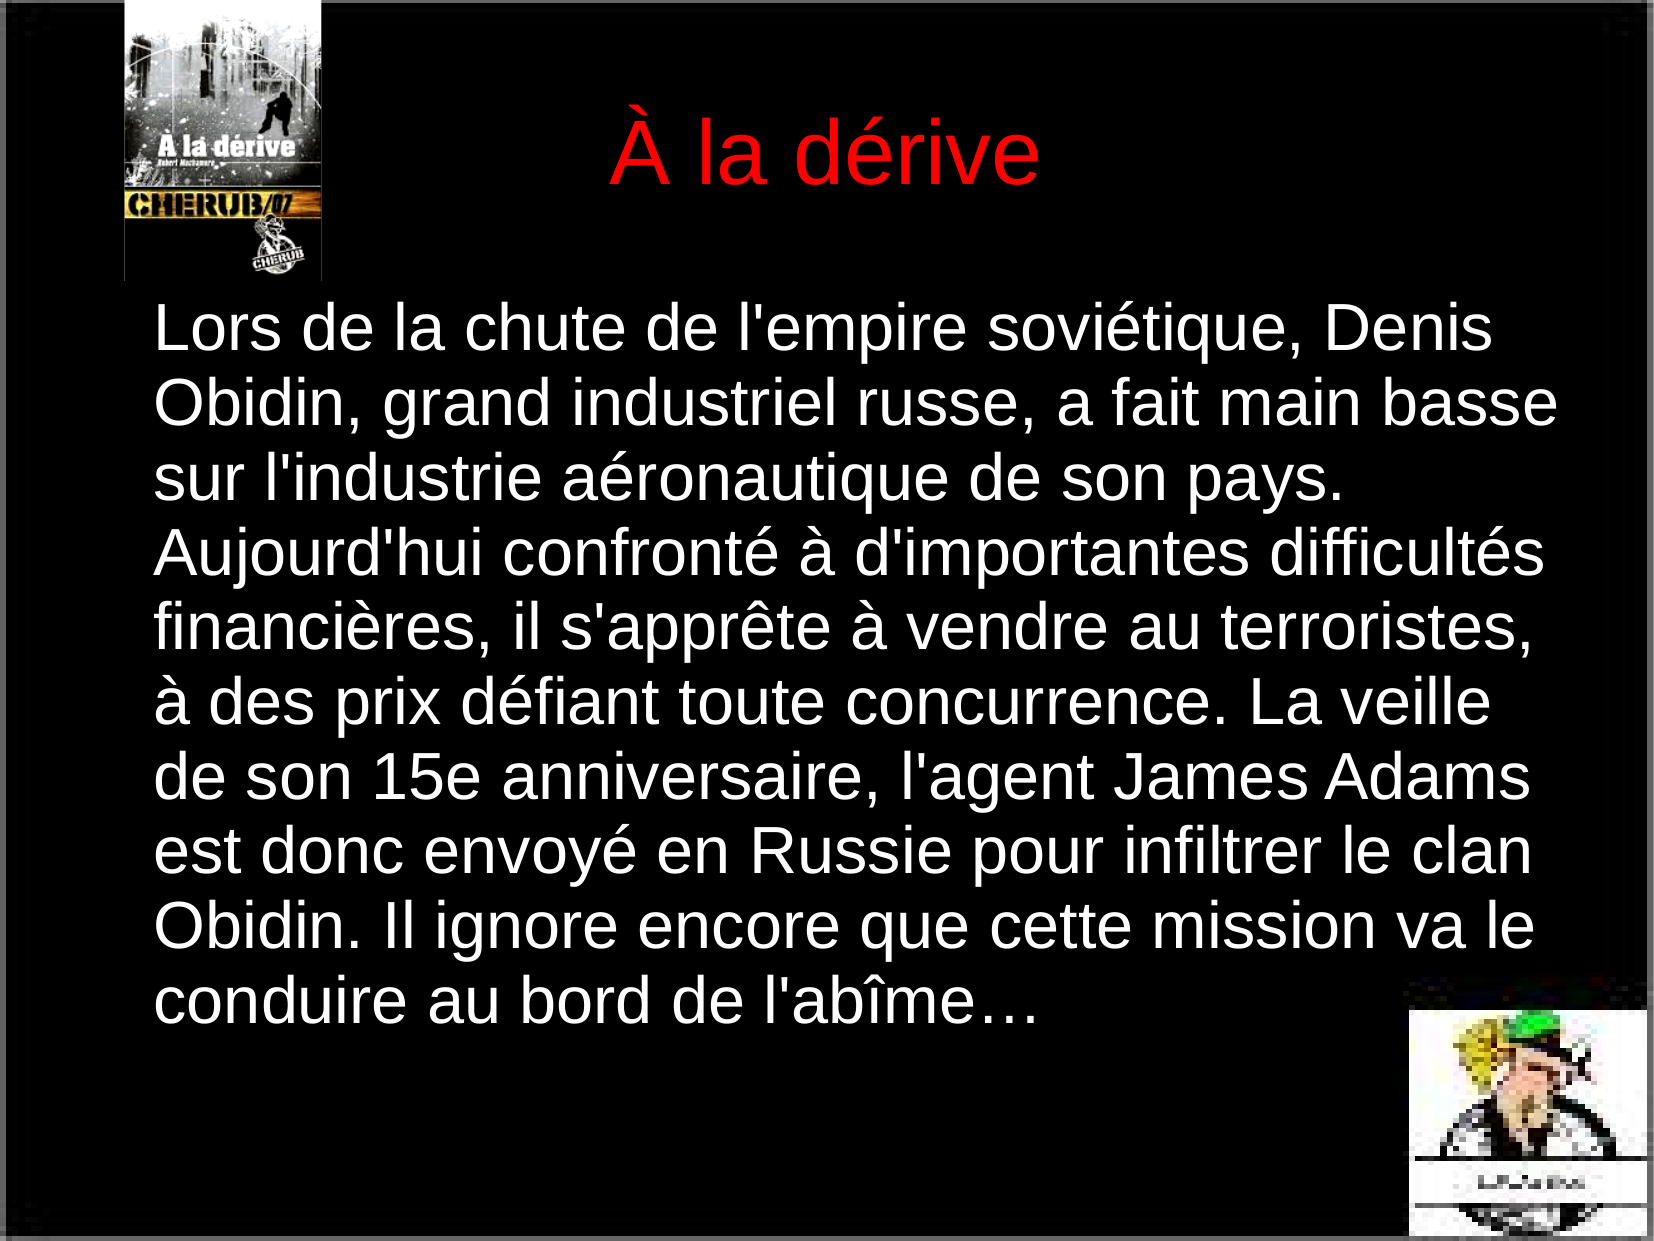

# À la dérive
Lors de la chute de l'empire soviétique, Denis Obidin, grand industriel russe, a fait main basse sur l'industrie aéronautique de son pays. Aujourd'hui confronté à d'importantes difficultés financières, il s'apprête à vendre au terroristes, à des prix défiant toute concurrence. La veille de son 15e anniversaire, l'agent James Adams est donc envoyé en Russie pour infiltrer le clan Obidin. Il ignore encore que cette mission va le conduire au bord de l'abîme…